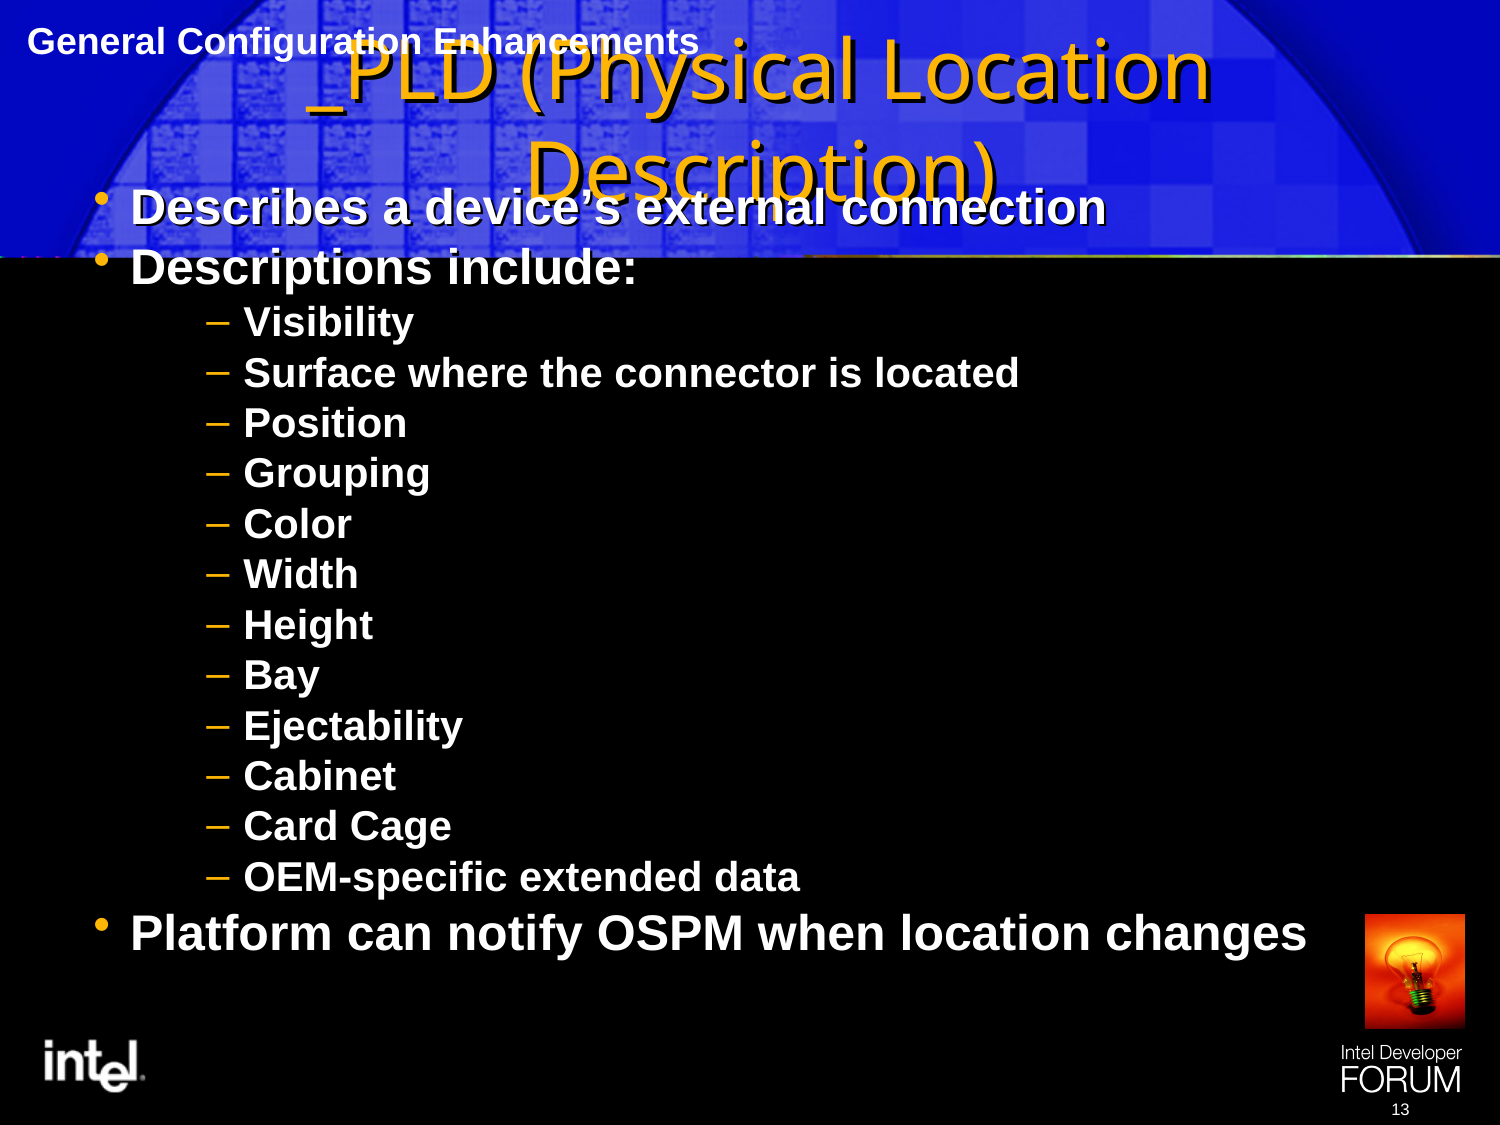

# _PLD (Physical Location Description)
General Configuration Enhancements
Describes a device’s external connection
Descriptions include:
Visibility
Surface where the connector is located
Position
Grouping
Color
Width
Height
Bay
Ejectability
Cabinet
Card Cage
OEM-specific extended data
Platform can notify OSPM when location changes